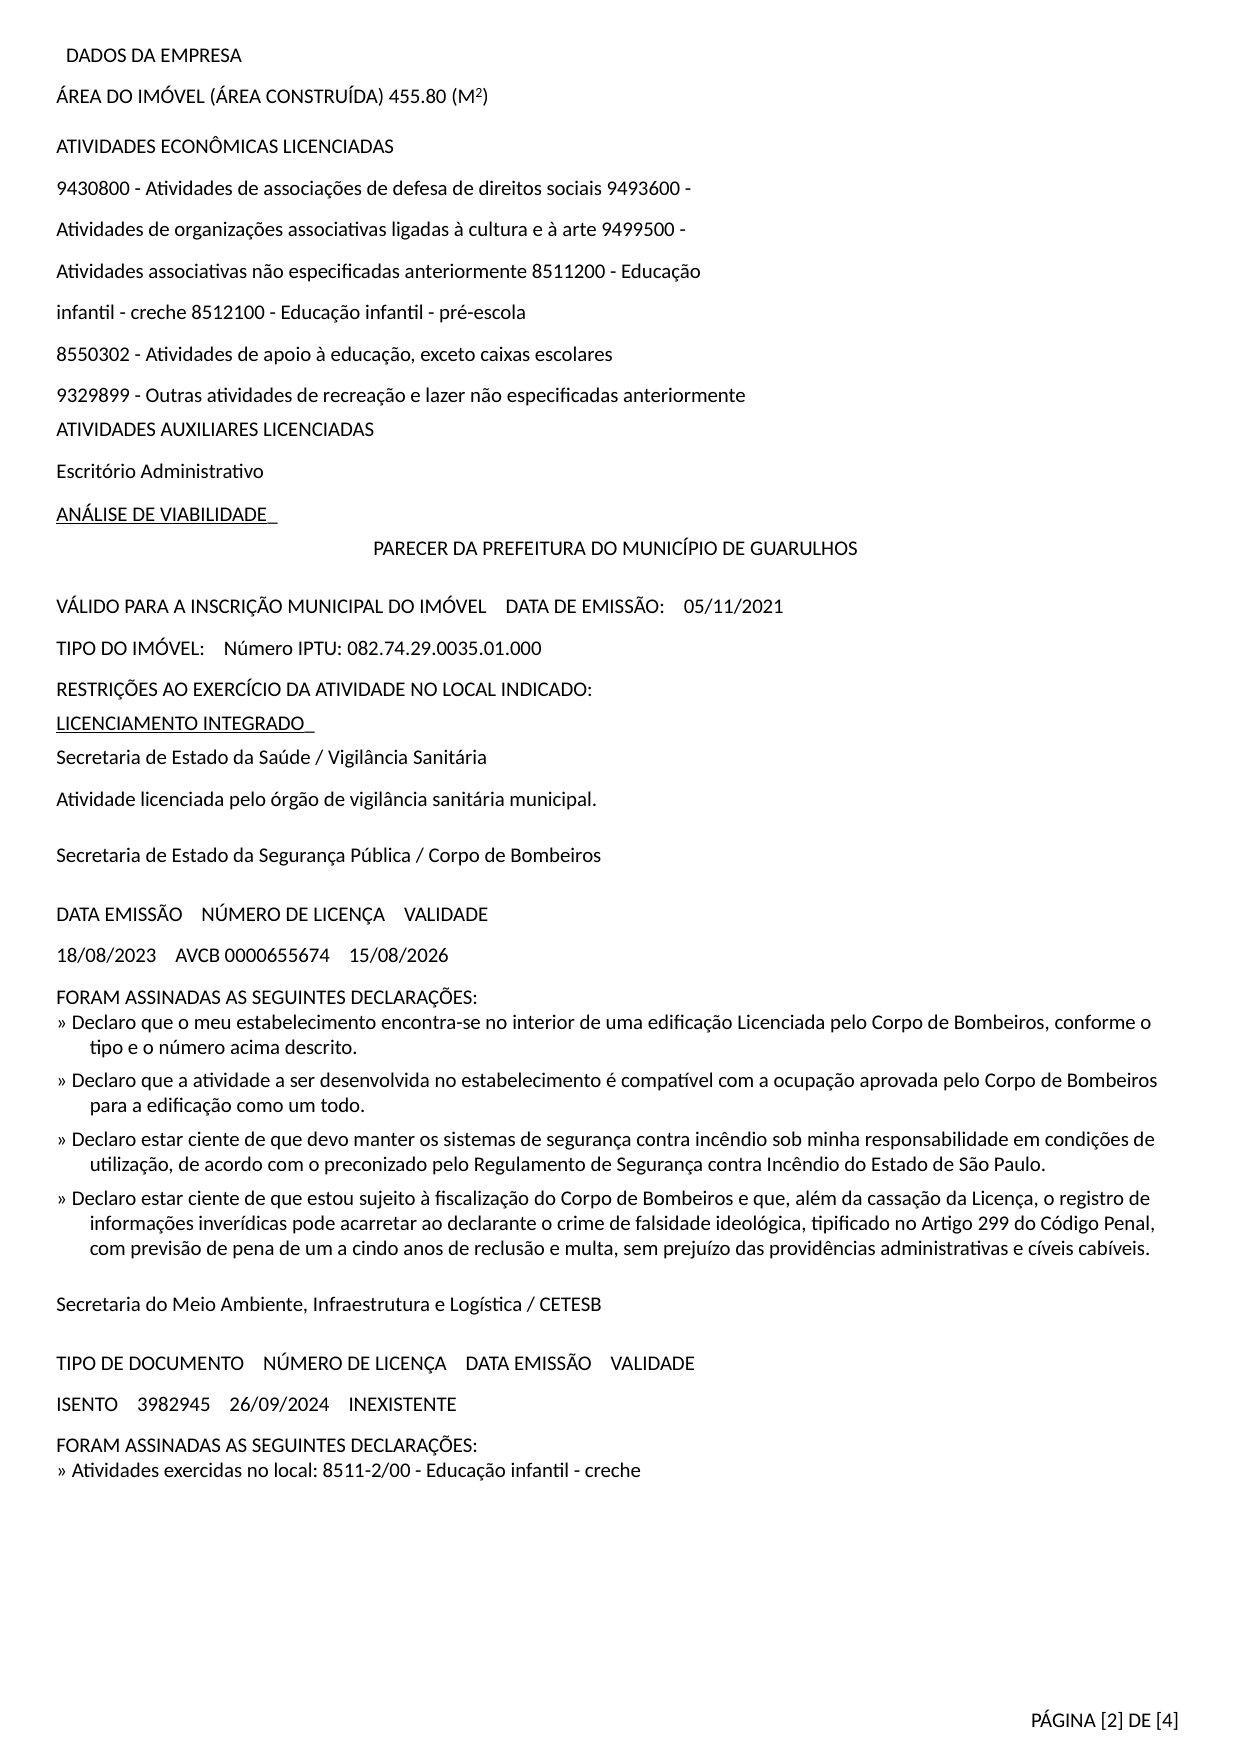

DADOS DA EMPRESA
ÁREA DO IMÓVEL (ÁREA CONSTRUÍDA) 455.80 (M2)
ATIVIDADES ECONÔMICAS LICENCIADAS
9430800 - Atividades de associações de defesa de direitos sociais 9493600 - Atividades de organizações associativas ligadas à cultura e à arte 9499500 - Atividades associativas não especificadas anteriormente 8511200 - Educação infantil - creche 8512100 - Educação infantil - pré-escola
8550302 - Atividades de apoio à educação, exceto caixas escolares
9329899 - Outras atividades de recreação e lazer não especificadas anteriormente
ATIVIDADES AUXILIARES LICENCIADAS
Escritório Administrativo
ANÁLISE DE VIABILIDADE_
PARECER DA PREFEITURA DO MUNICÍPIO DE GUARULHOS
VÁLIDO PARA A INSCRIÇÃO MUNICIPAL DO IMÓVEL DATA DE EMISSÃO: 05/11/2021
TIPO DO IMÓVEL: Número IPTU: 082.74.29.0035.01.000
RESTRIÇÕES AO EXERCÍCIO DA ATIVIDADE NO LOCAL INDICADO:
LICENCIAMENTO INTEGRADO_
Secretaria de Estado da Saúde / Vigilância Sanitária
Atividade licenciada pelo órgão de vigilância sanitária municipal.
Secretaria de Estado da Segurança Pública / Corpo de Bombeiros
DATA EMISSÃO NÚMERO DE LICENÇA VALIDADE
18/08/2023 AVCB 0000655674 15/08/2026
FORAM ASSINADAS AS SEGUINTES DECLARAÇÕES:
» Declaro que o meu estabelecimento encontra-se no interior de uma edificação Licenciada pelo Corpo de Bombeiros, conforme o tipo e o número acima descrito.
» Declaro que a atividade a ser desenvolvida no estabelecimento é compatível com a ocupação aprovada pelo Corpo de Bombeiros para a edificação como um todo.
» Declaro estar ciente de que devo manter os sistemas de segurança contra incêndio sob minha responsabilidade em condições de utilização, de acordo com o preconizado pelo Regulamento de Segurança contra Incêndio do Estado de São Paulo.
» Declaro estar ciente de que estou sujeito à fiscalização do Corpo de Bombeiros e que, além da cassação da Licença, o registro de informações inverídicas pode acarretar ao declarante o crime de falsidade ideológica, tipificado no Artigo 299 do Código Penal, com previsão de pena de um a cindo anos de reclusão e multa, sem prejuízo das providências administrativas e cíveis cabíveis.
Secretaria do Meio Ambiente, Infraestrutura e Logística / CETESB
TIPO DE DOCUMENTO NÚMERO DE LICENÇA DATA EMISSÃO VALIDADE
ISENTO 3982945 26/09/2024 INEXISTENTE
FORAM ASSINADAS AS SEGUINTES DECLARAÇÕES:
» Atividades exercidas no local: 8511-2/00 - Educação infantil - creche
PÁGINA [2] DE [4]